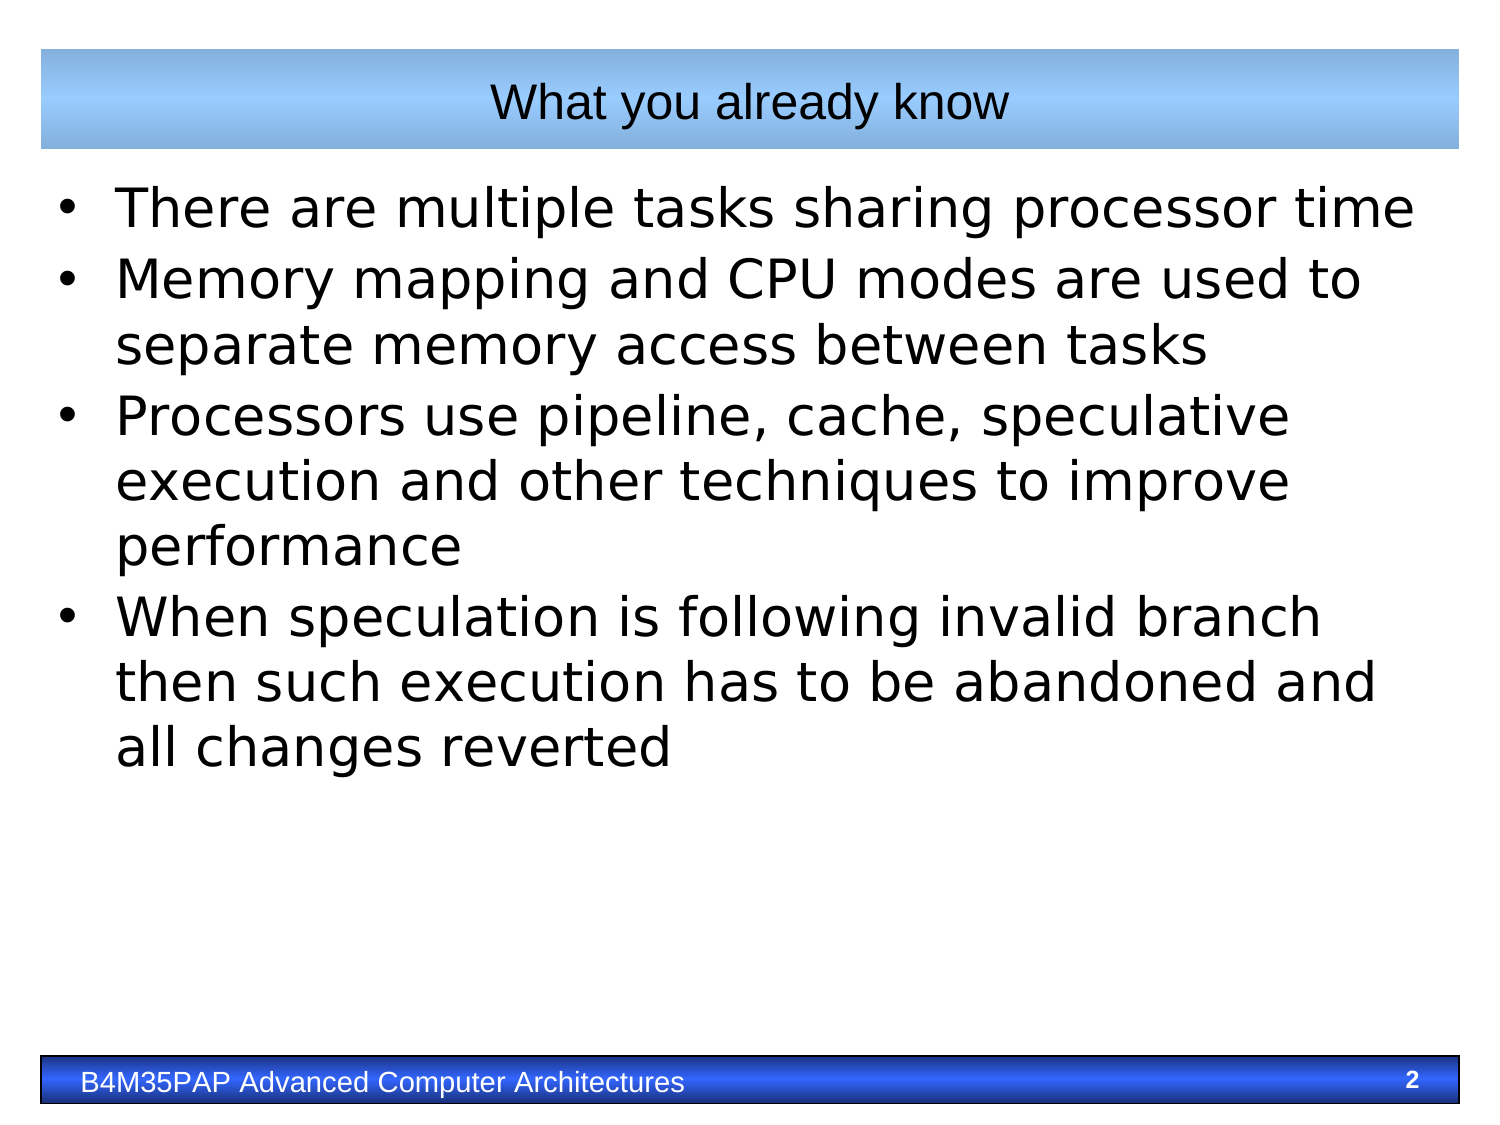

# What you already know
There are multiple tasks sharing processor time
Memory mapping and CPU modes are used to separate memory access between tasks
Processors use pipeline, cache, speculative execution and other techniques to improve performance
When speculation is following invalid branch then such execution has to be abandoned and all changes reverted